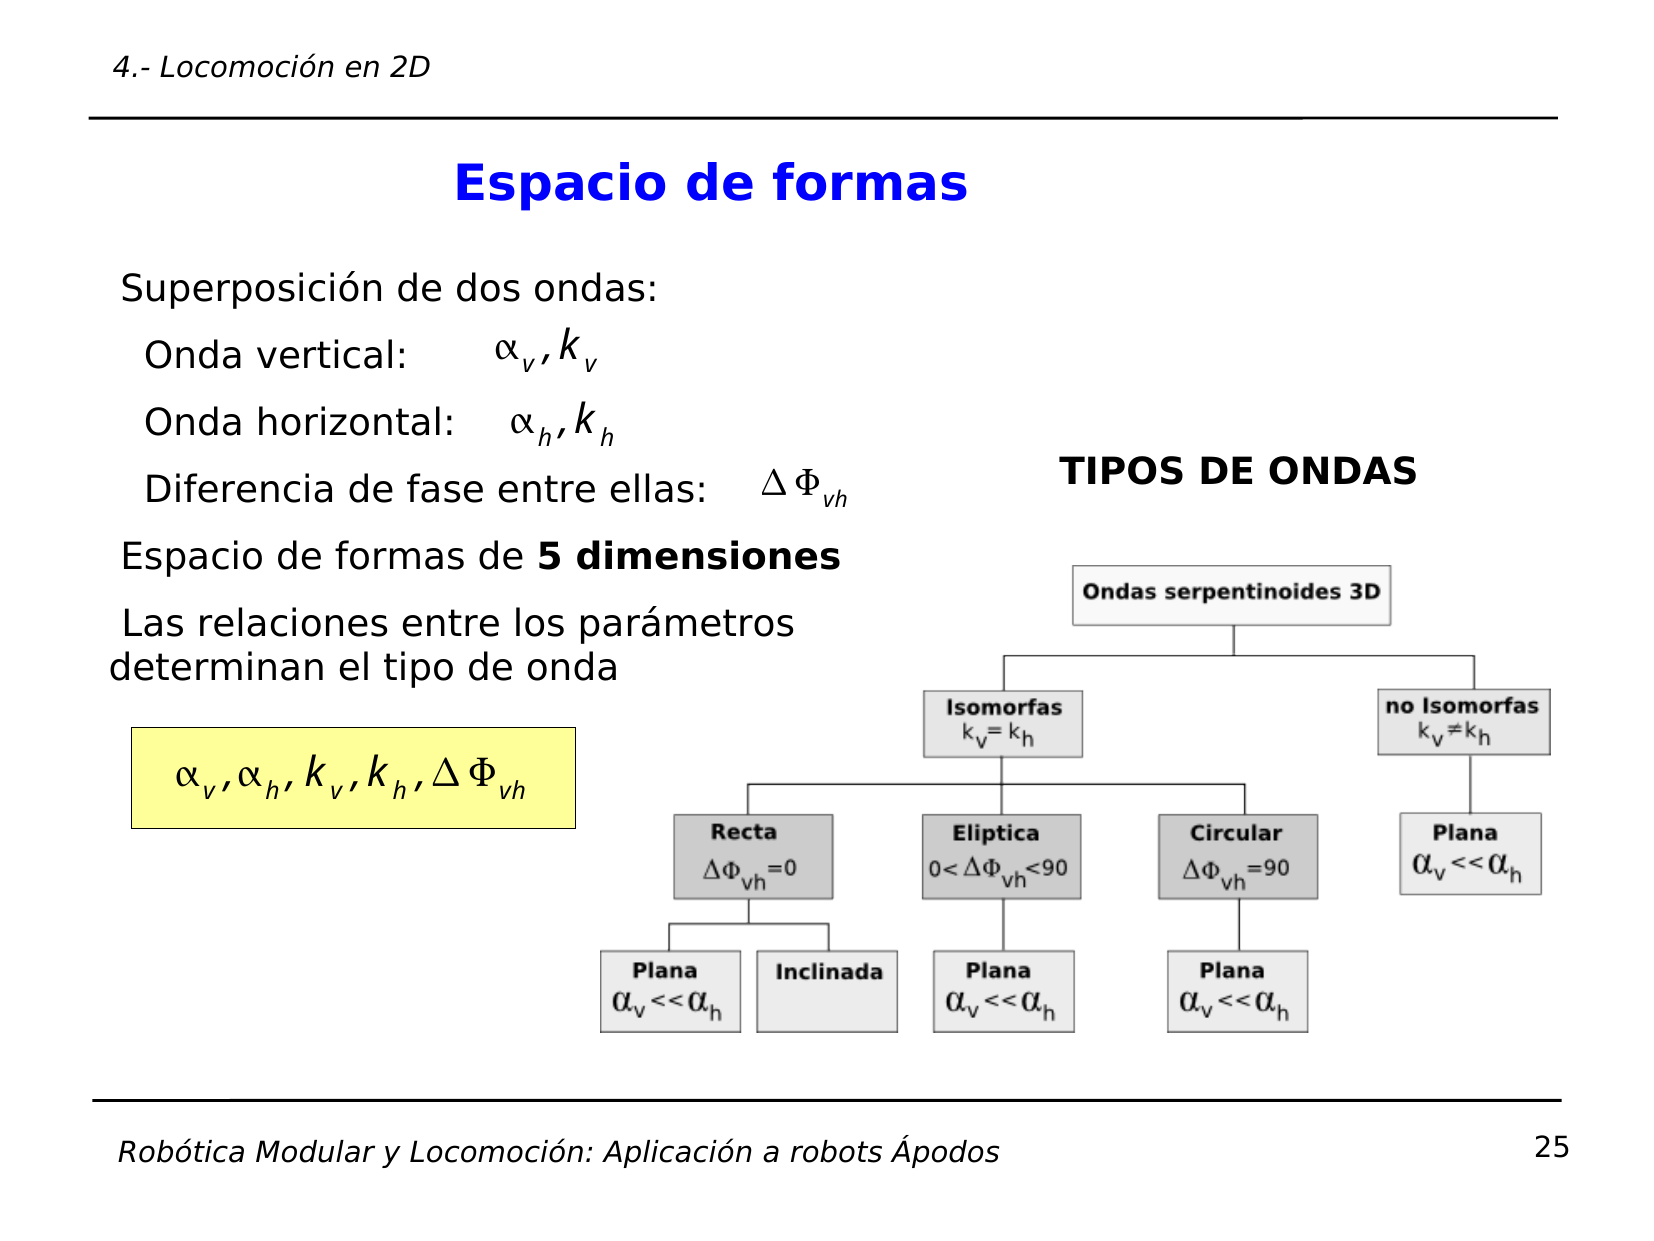

4.- Locomoción en 2D
Espacio de formas
 Superposición de dos ondas:
Onda vertical:
Onda horizontal:
Diferencia de fase entre ellas:
 Espacio de formas de 5 dimensiones
 Las relaciones entre los parámetros determinan el tipo de onda
TIPOS DE ONDAS
Robótica Modular y Locomoción: Aplicación a robots Ápodos
25